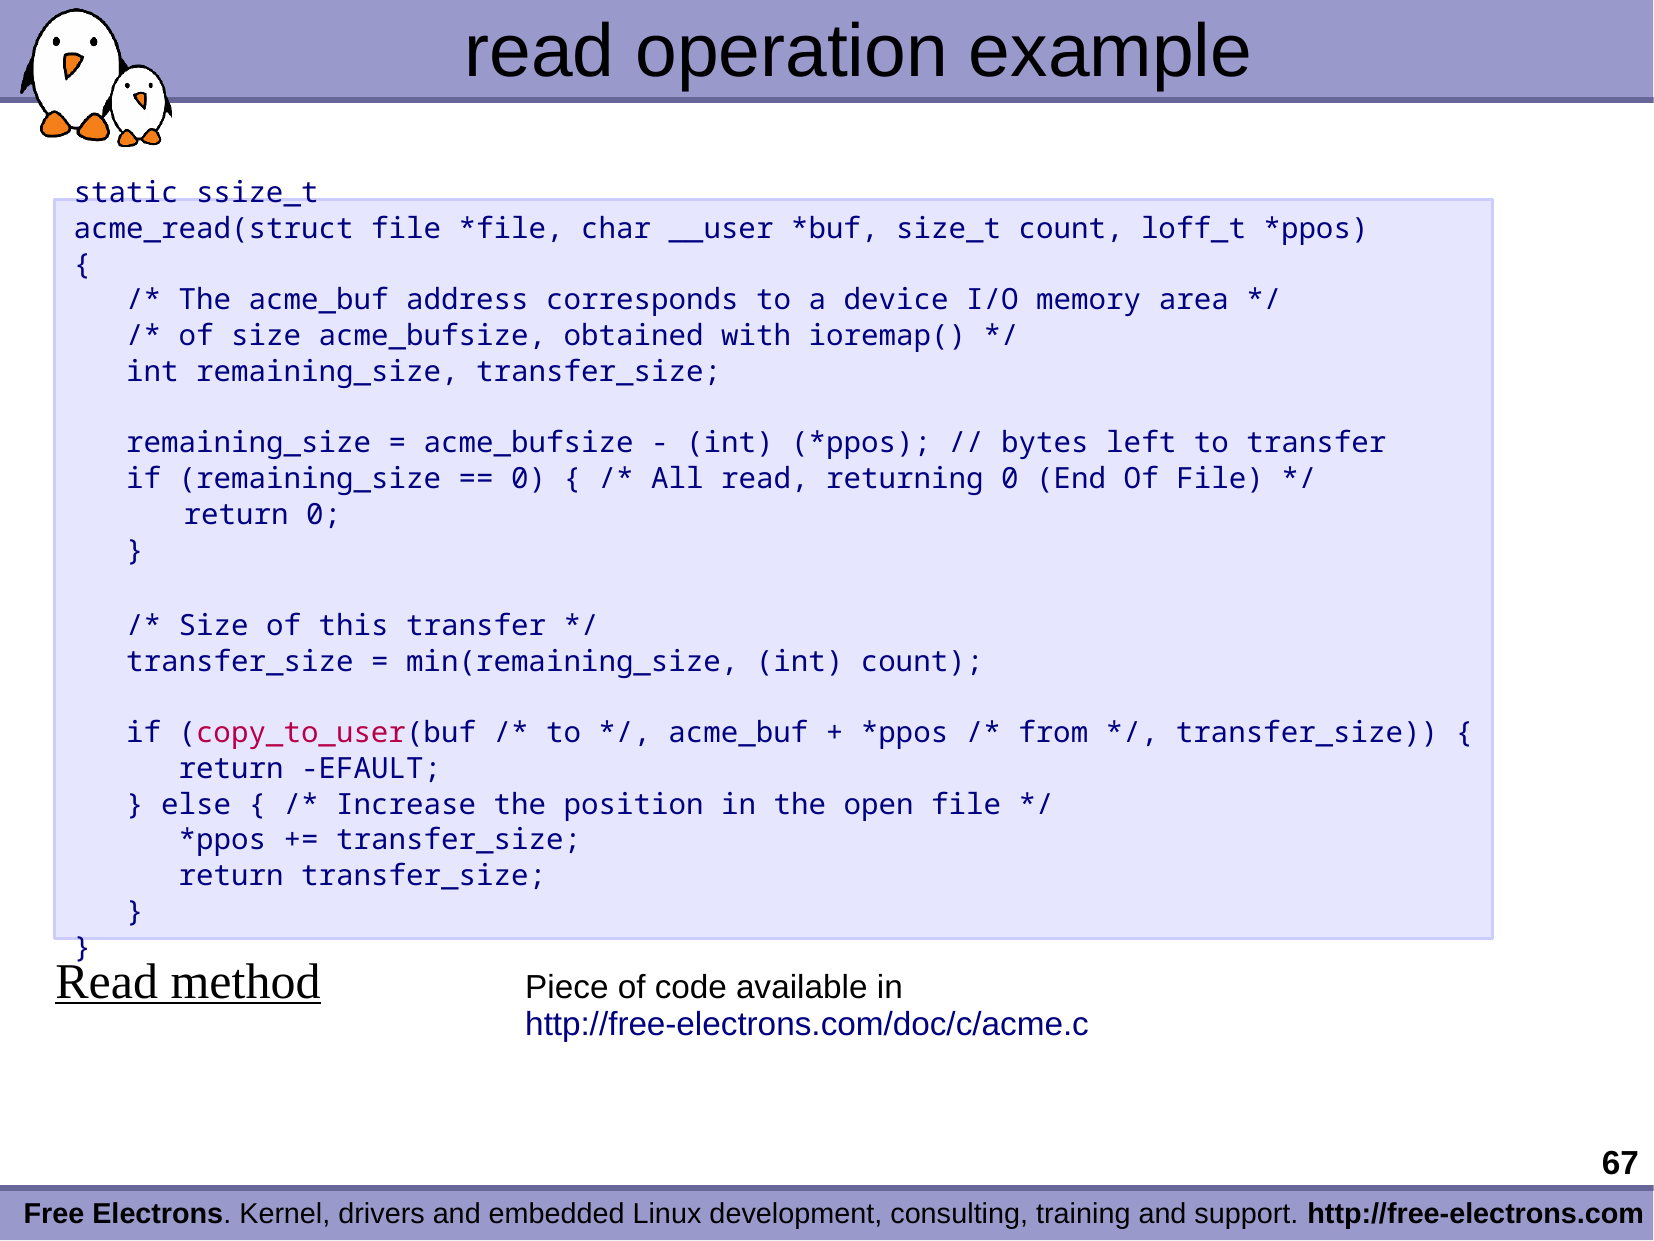

# read operation example
static ssize_t
acme_read(struct file *file, char __user *buf, size_t count, loff_t *ppos)
{
 /* The acme_buf address corresponds to a device I/O memory area */
 /* of size acme_bufsize, obtained with ioremap() */
 int remaining_size, transfer_size;
 remaining_size = acme_bufsize - (int) (*ppos); // bytes left to transfer
 if (remaining_size == 0) { /* All read, returning 0 (End Of File) */
	 return 0;
 }
 /* Size of this transfer */
 transfer_size = min(remaining_size, (int) count);
 if (copy_to_user(buf /* to */, acme_buf + *ppos /* from */, transfer_size)) {
 return -EFAULT;
 } else { /* Increase the position in the open file */
 *ppos += transfer_size;
 return transfer_size;
 }
}
Read method
Piece of code available in
http://free-electrons.com/doc/c/acme.c